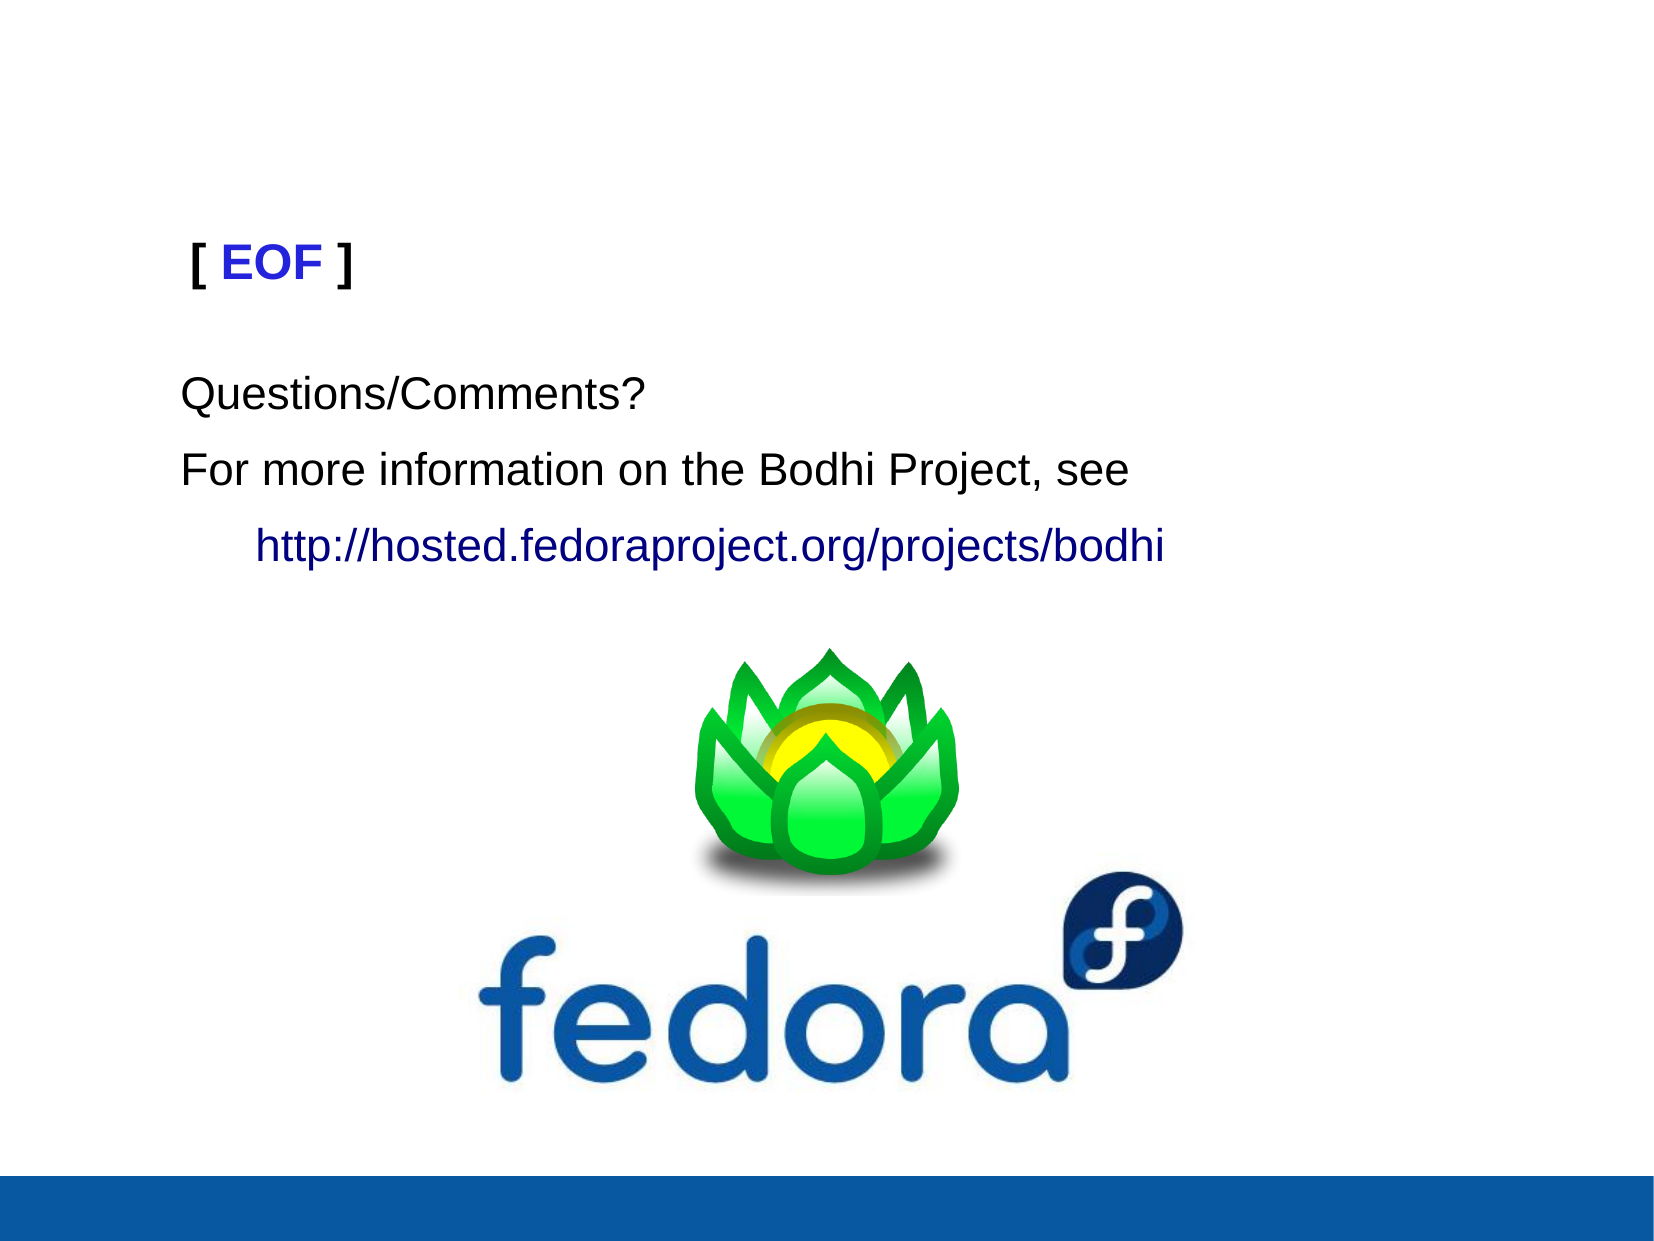

[ EOF ]
Questions/Comments?
For more information on the Bodhi Project, see
http://hosted.fedoraproject.org/projects/bodhi